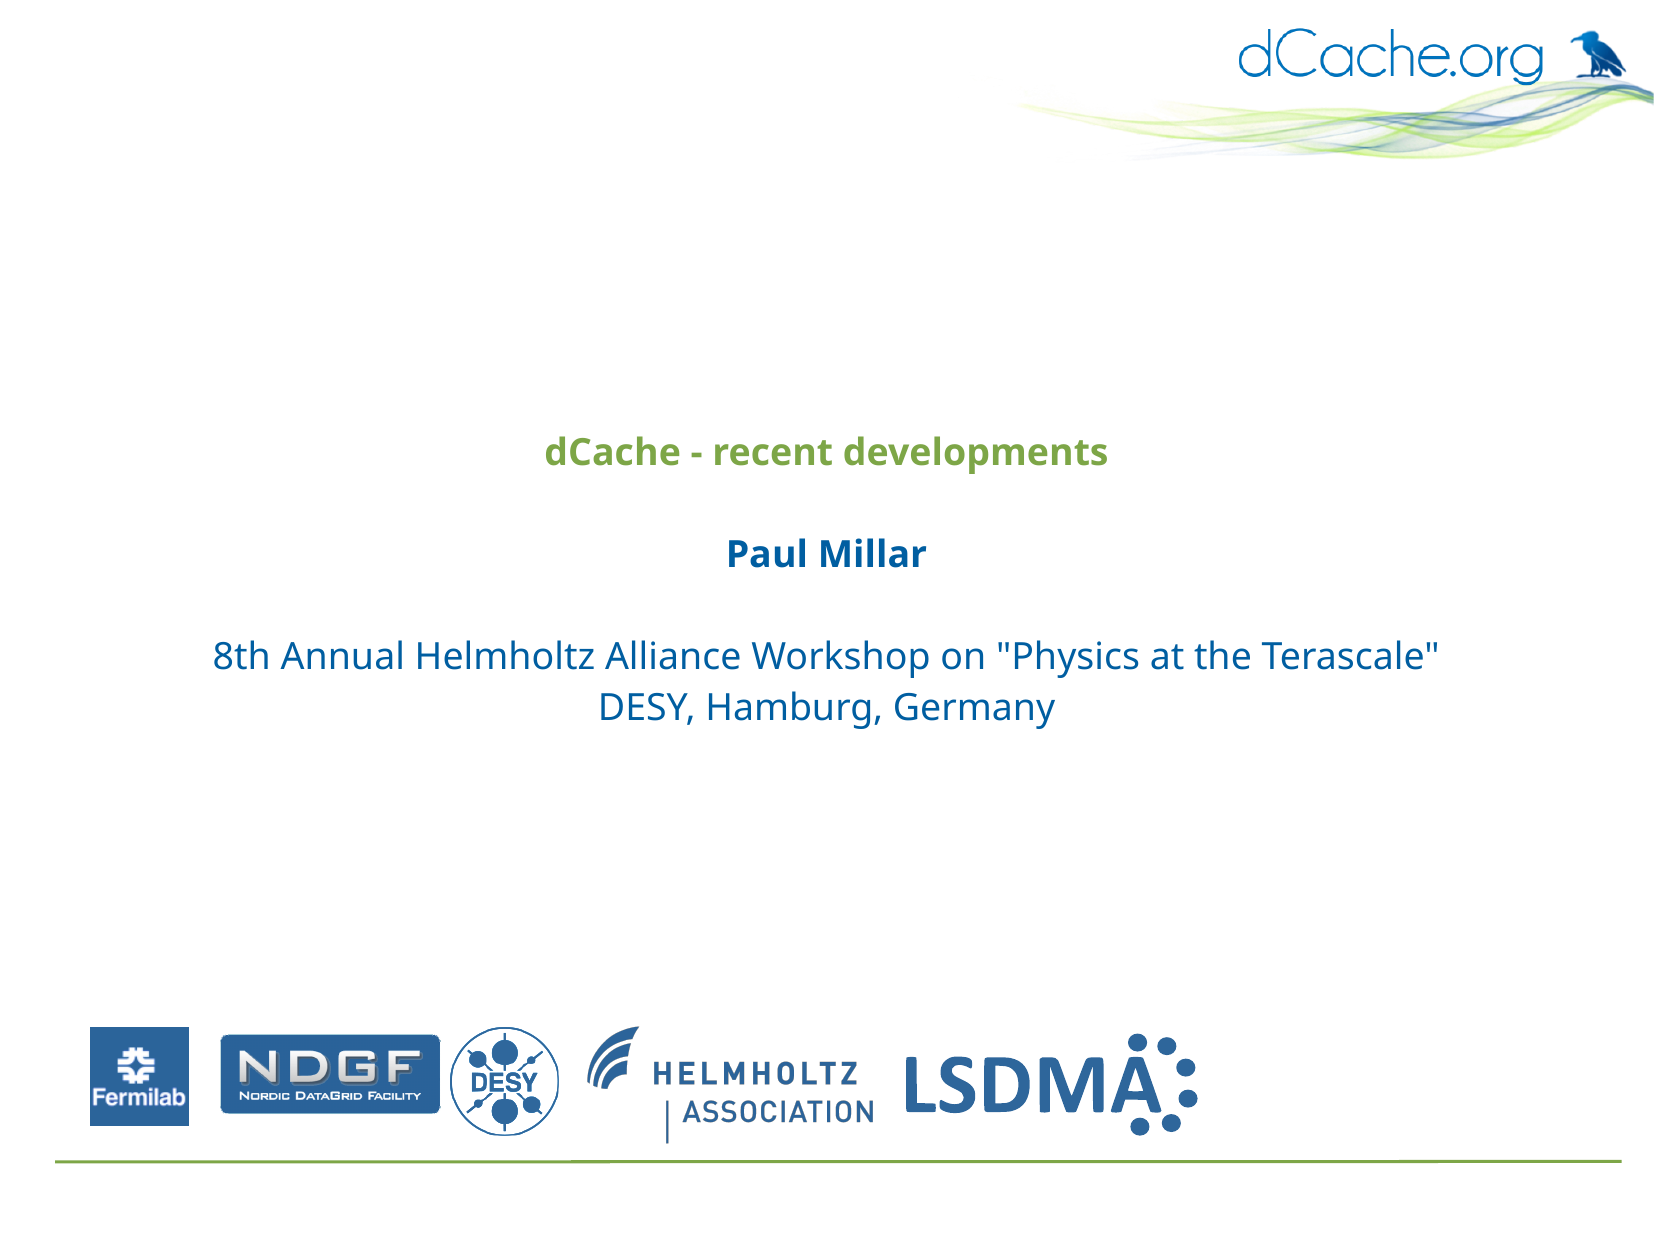

dCache - recent developments
Paul Millar
8th Annual Helmholtz Alliance Workshop on "Physics at the Terascale"
DESY, Hamburg, Germany